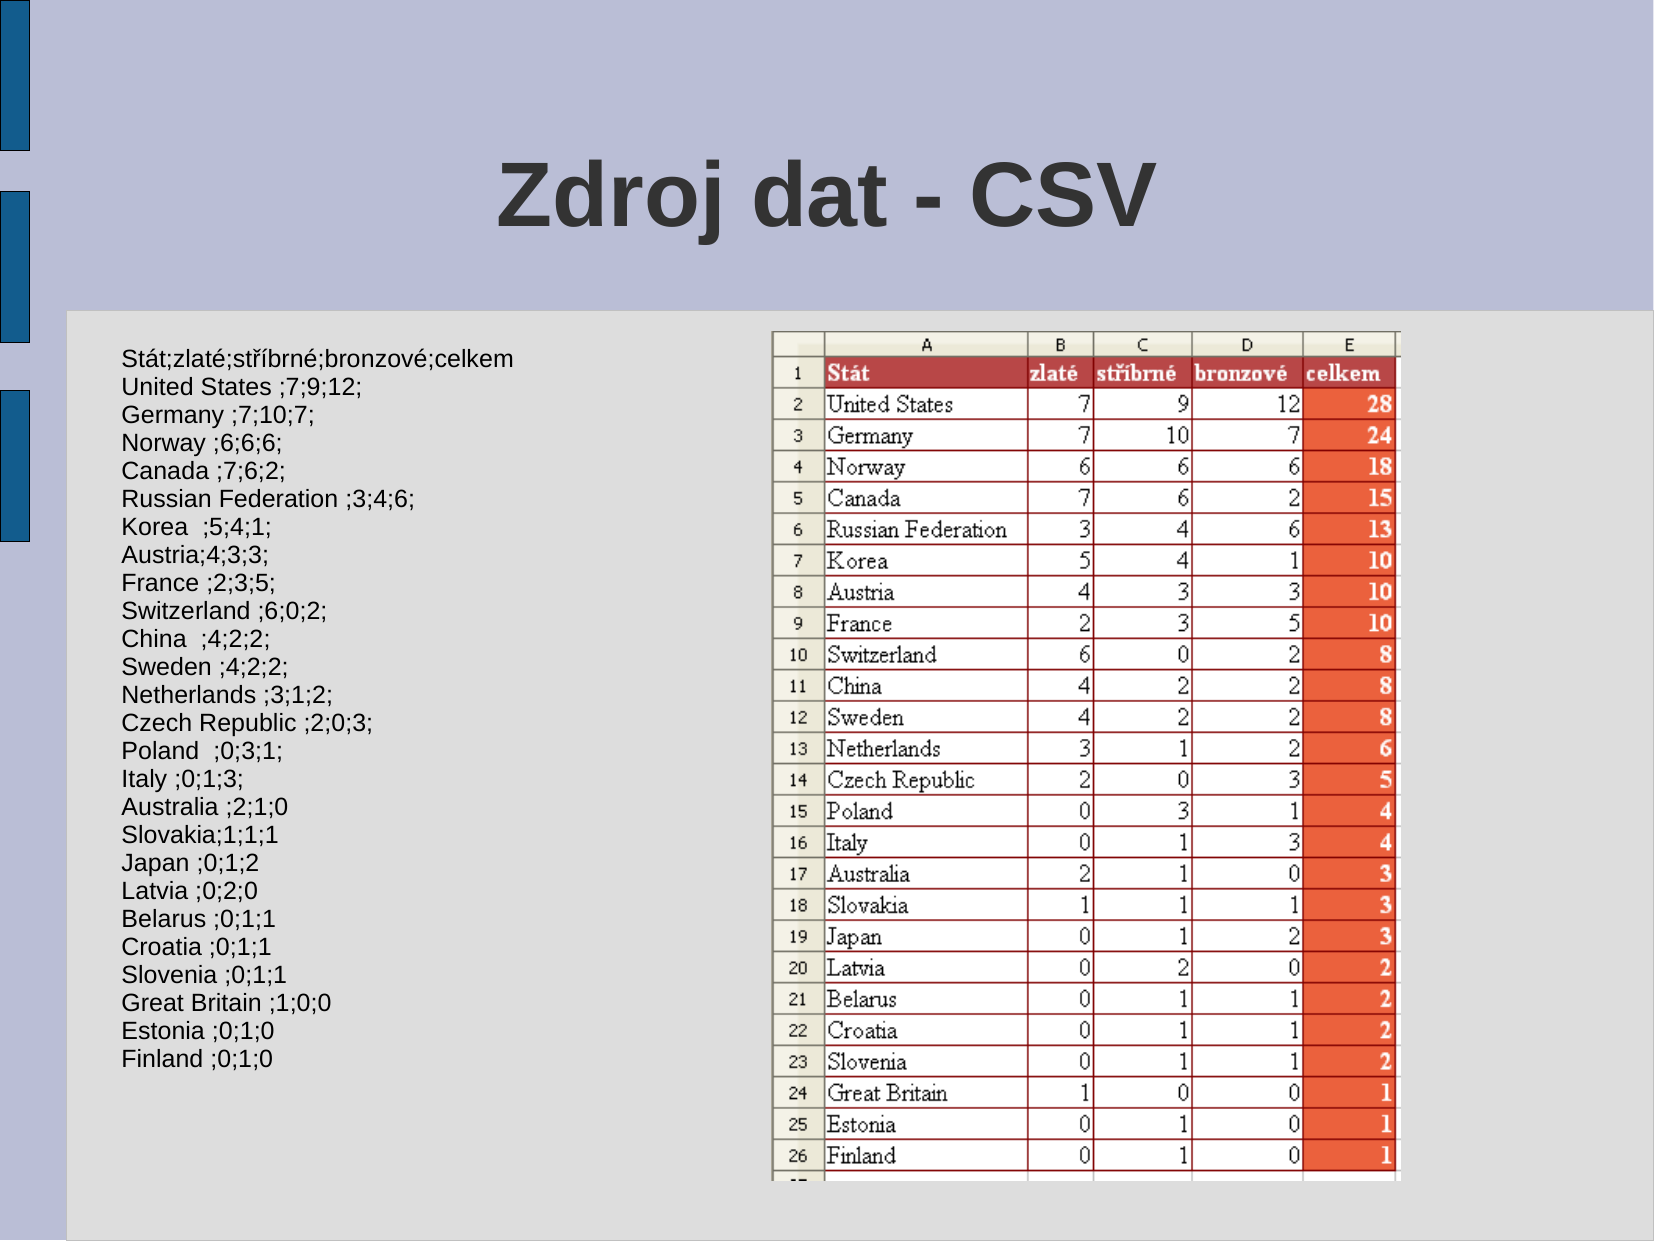

# Zdroj dat - CSV
Stát;zlaté;stříbrné;bronzové;celkem
United States ;7;9;12;
Germany ;7;10;7;
Norway ;6;6;6;
Canada ;7;6;2;
Russian Federation ;3;4;6;
Korea ;5;4;1;
Austria;4;3;3;
France ;2;3;5;
Switzerland ;6;0;2;
China ;4;2;2;
Sweden ;4;2;2;
Netherlands ;3;1;2;
Czech Republic ;2;0;3;
Poland ;0;3;1;
Italy ;0;1;3;
Australia ;2;1;0
Slovakia;1;1;1
Japan ;0;1;2
Latvia ;0;2;0
Belarus ;0;1;1
Croatia ;0;1;1
Slovenia ;0;1;1
Great Britain ;1;0;0
Estonia ;0;1;0
Finland ;0;1;0